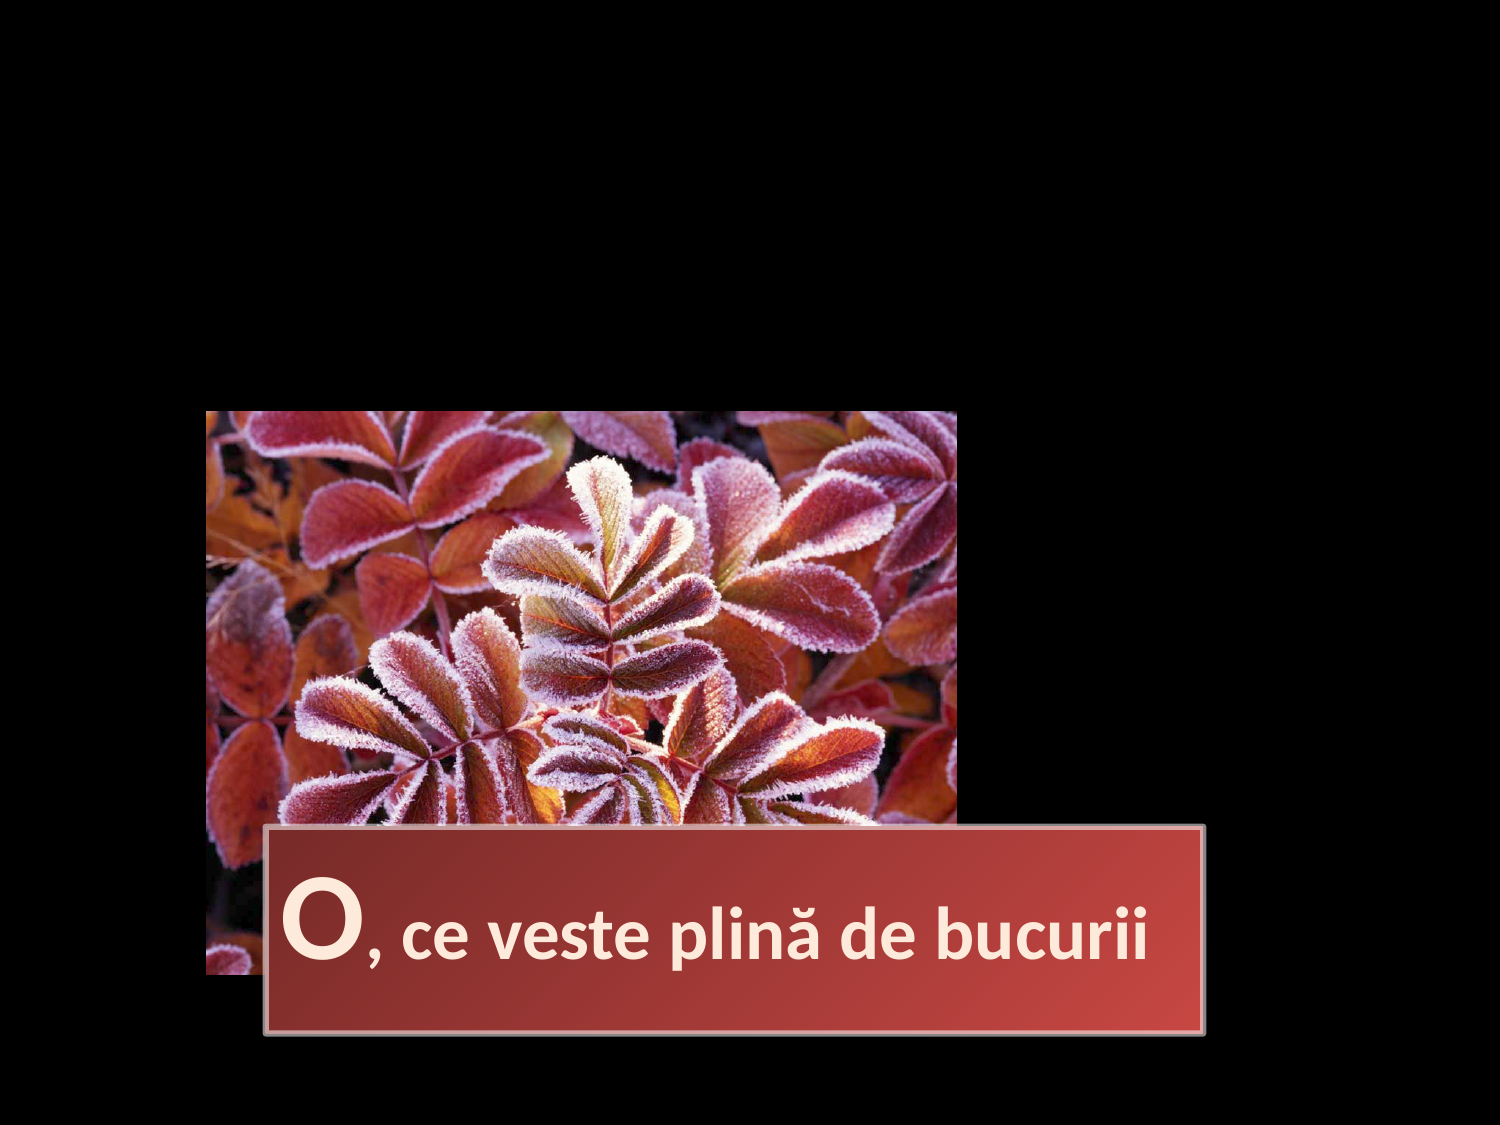

#
O, ce veste plină de bucurii